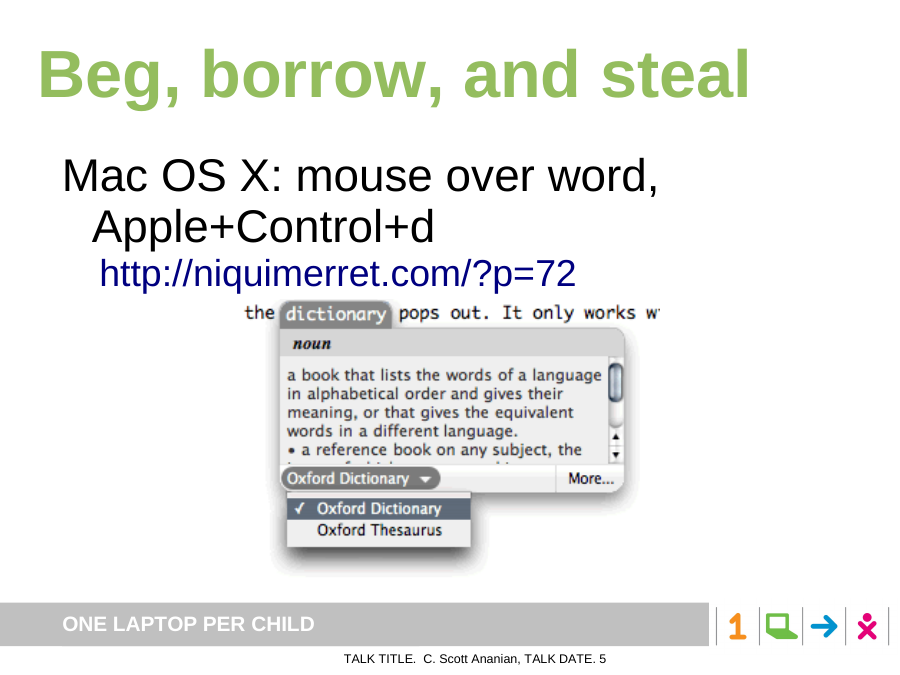

# Beg, borrow, and steal
Mac OS X: mouse over word, Apple+Control+d
http://niquimerret.com/?p=72